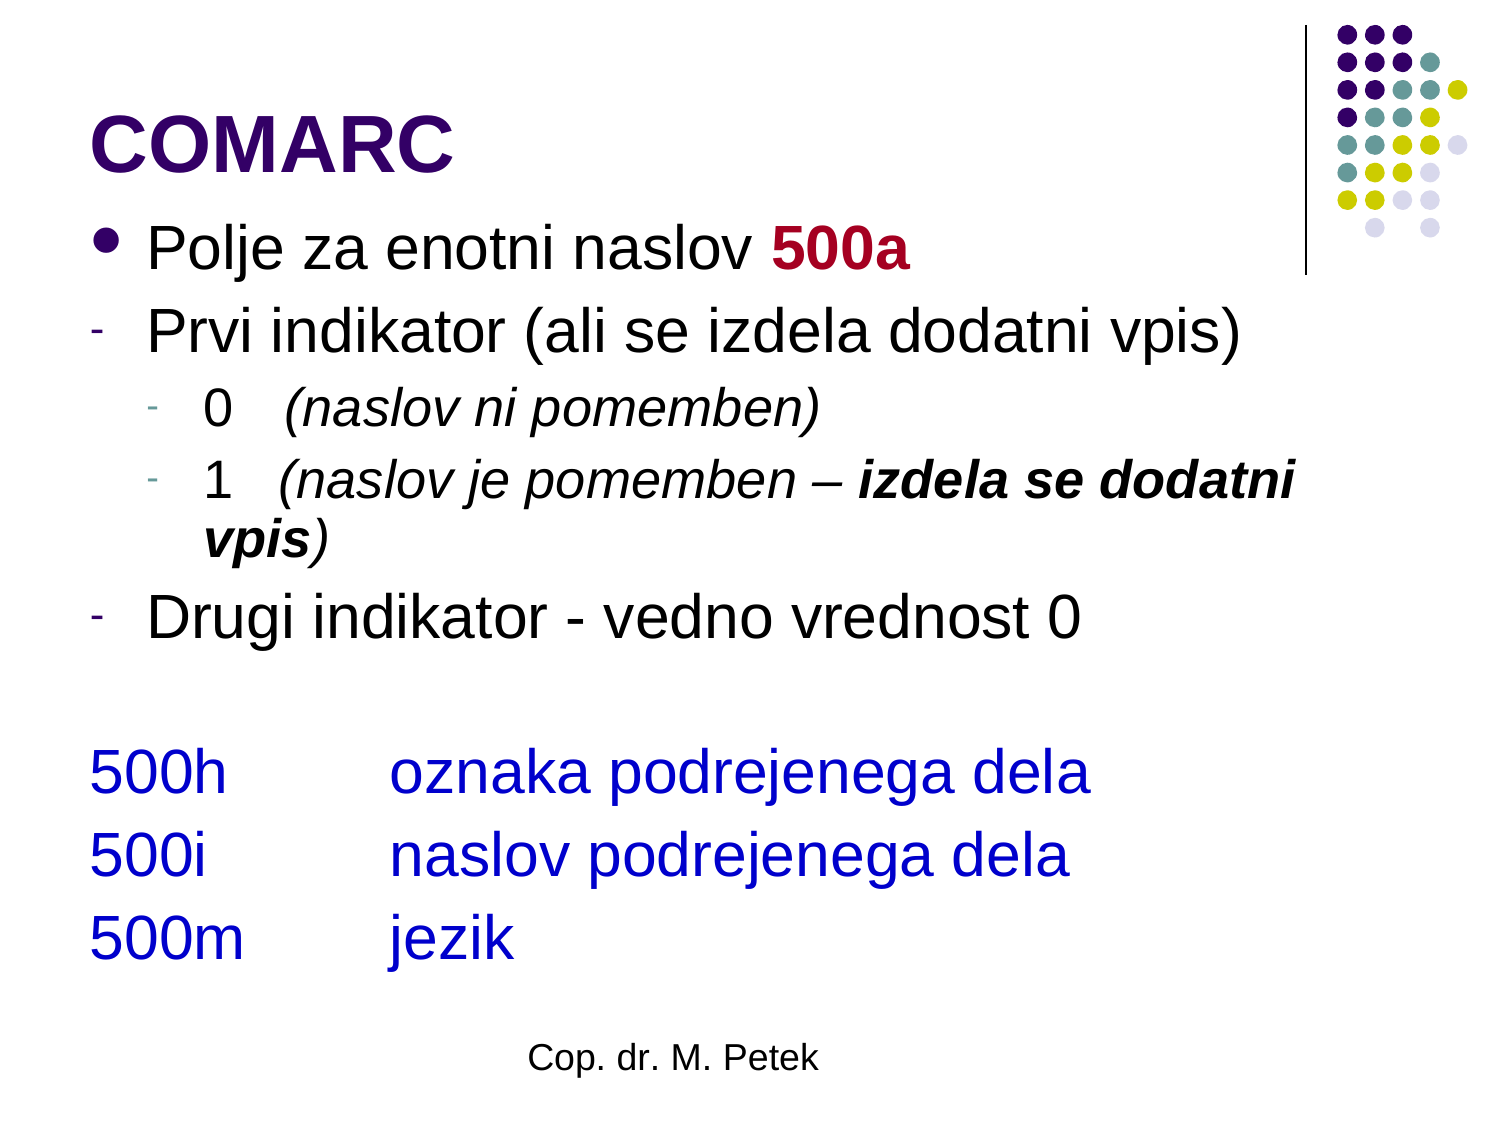

# COMARC
Polje za enotni naslov 500a
Prvi indikator (ali se izdela dodatni vpis)
0	 (naslov ni pomemben)
1 (naslov je pomemben – izdela se dodatni vpis)
Drugi indikator - vedno vrednost 0
500h		oznaka podrejenega dela
500i		naslov podrejenega dela
500m	jezik
Cop. dr. M. Petek